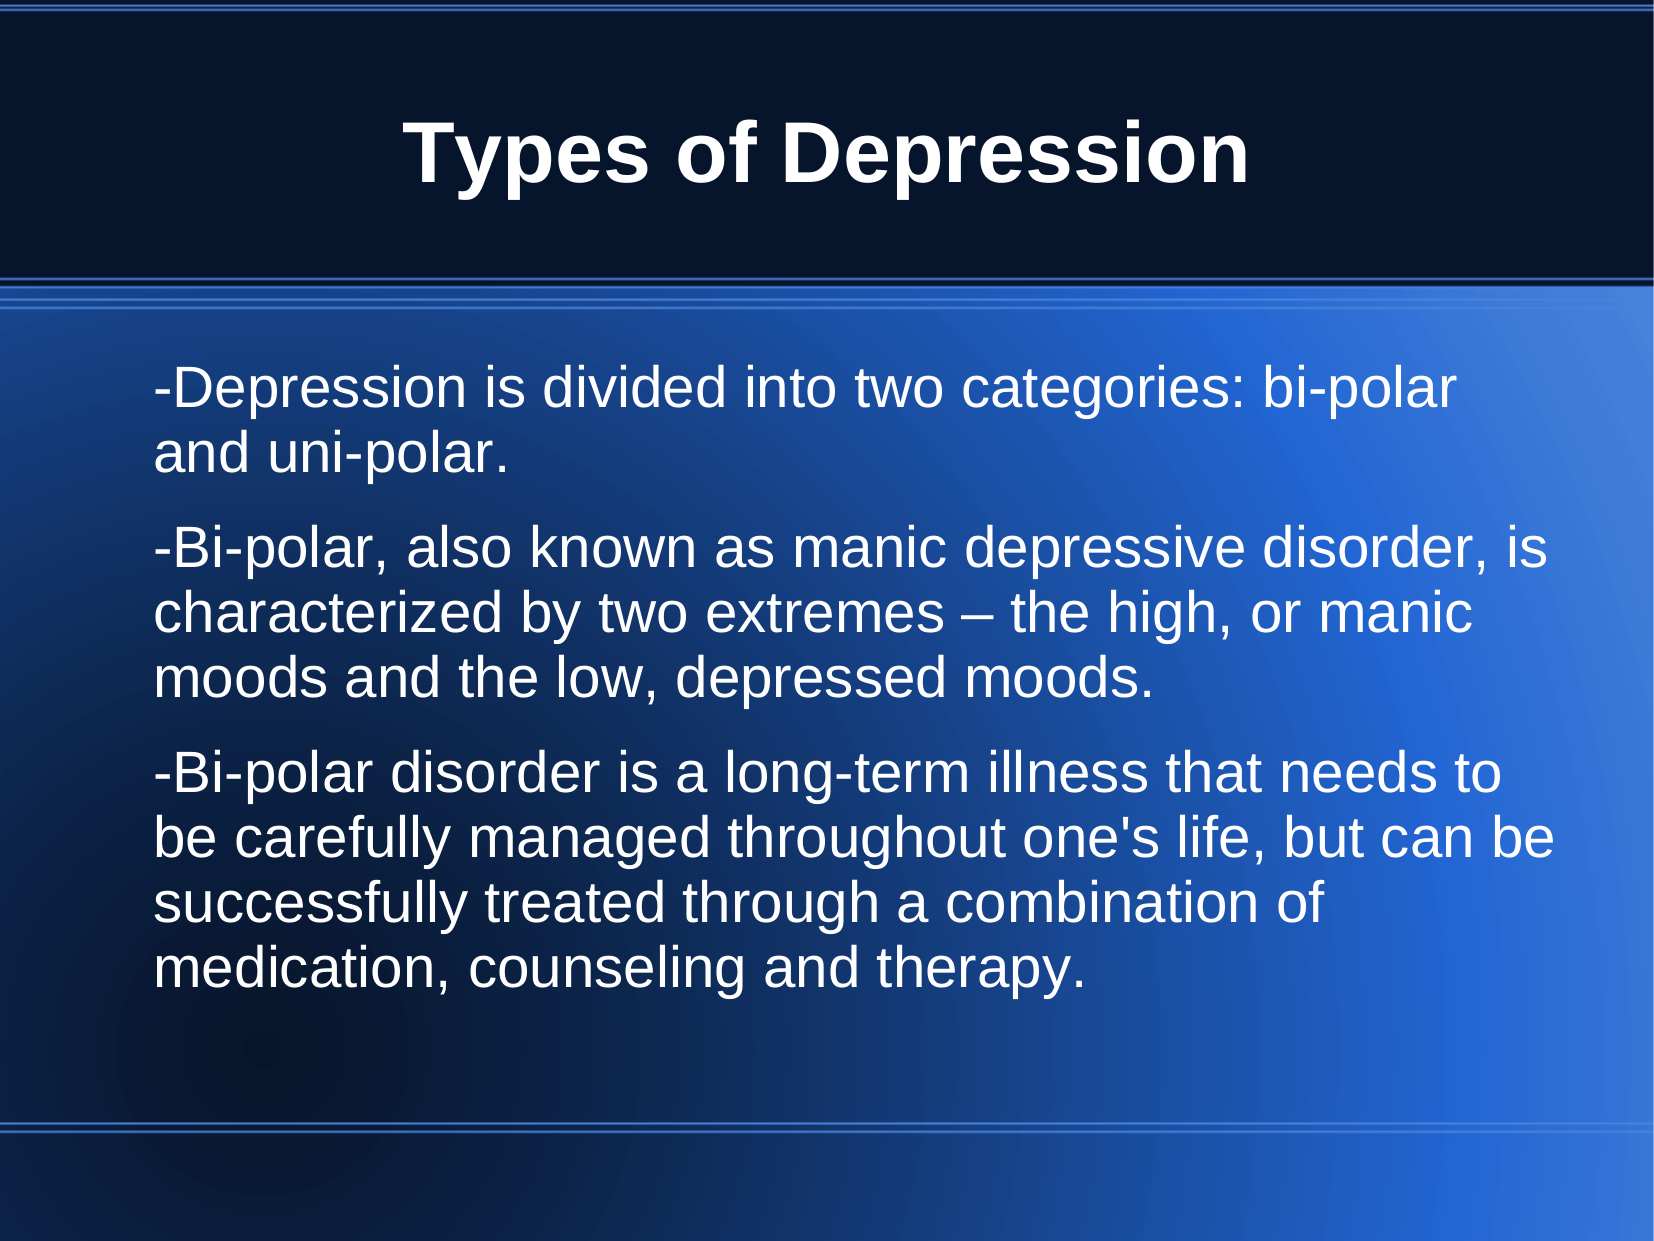

# Types of Depression
-Depression is divided into two categories: bi-polar and uni-polar.
-Bi-polar, also known as manic depressive disorder, is characterized by two extremes – the high, or manic moods and the low, depressed moods.
-Bi-polar disorder is a long-term illness that needs to be carefully managed throughout one's life, but can be successfully treated through a combination of medication, counseling and therapy.